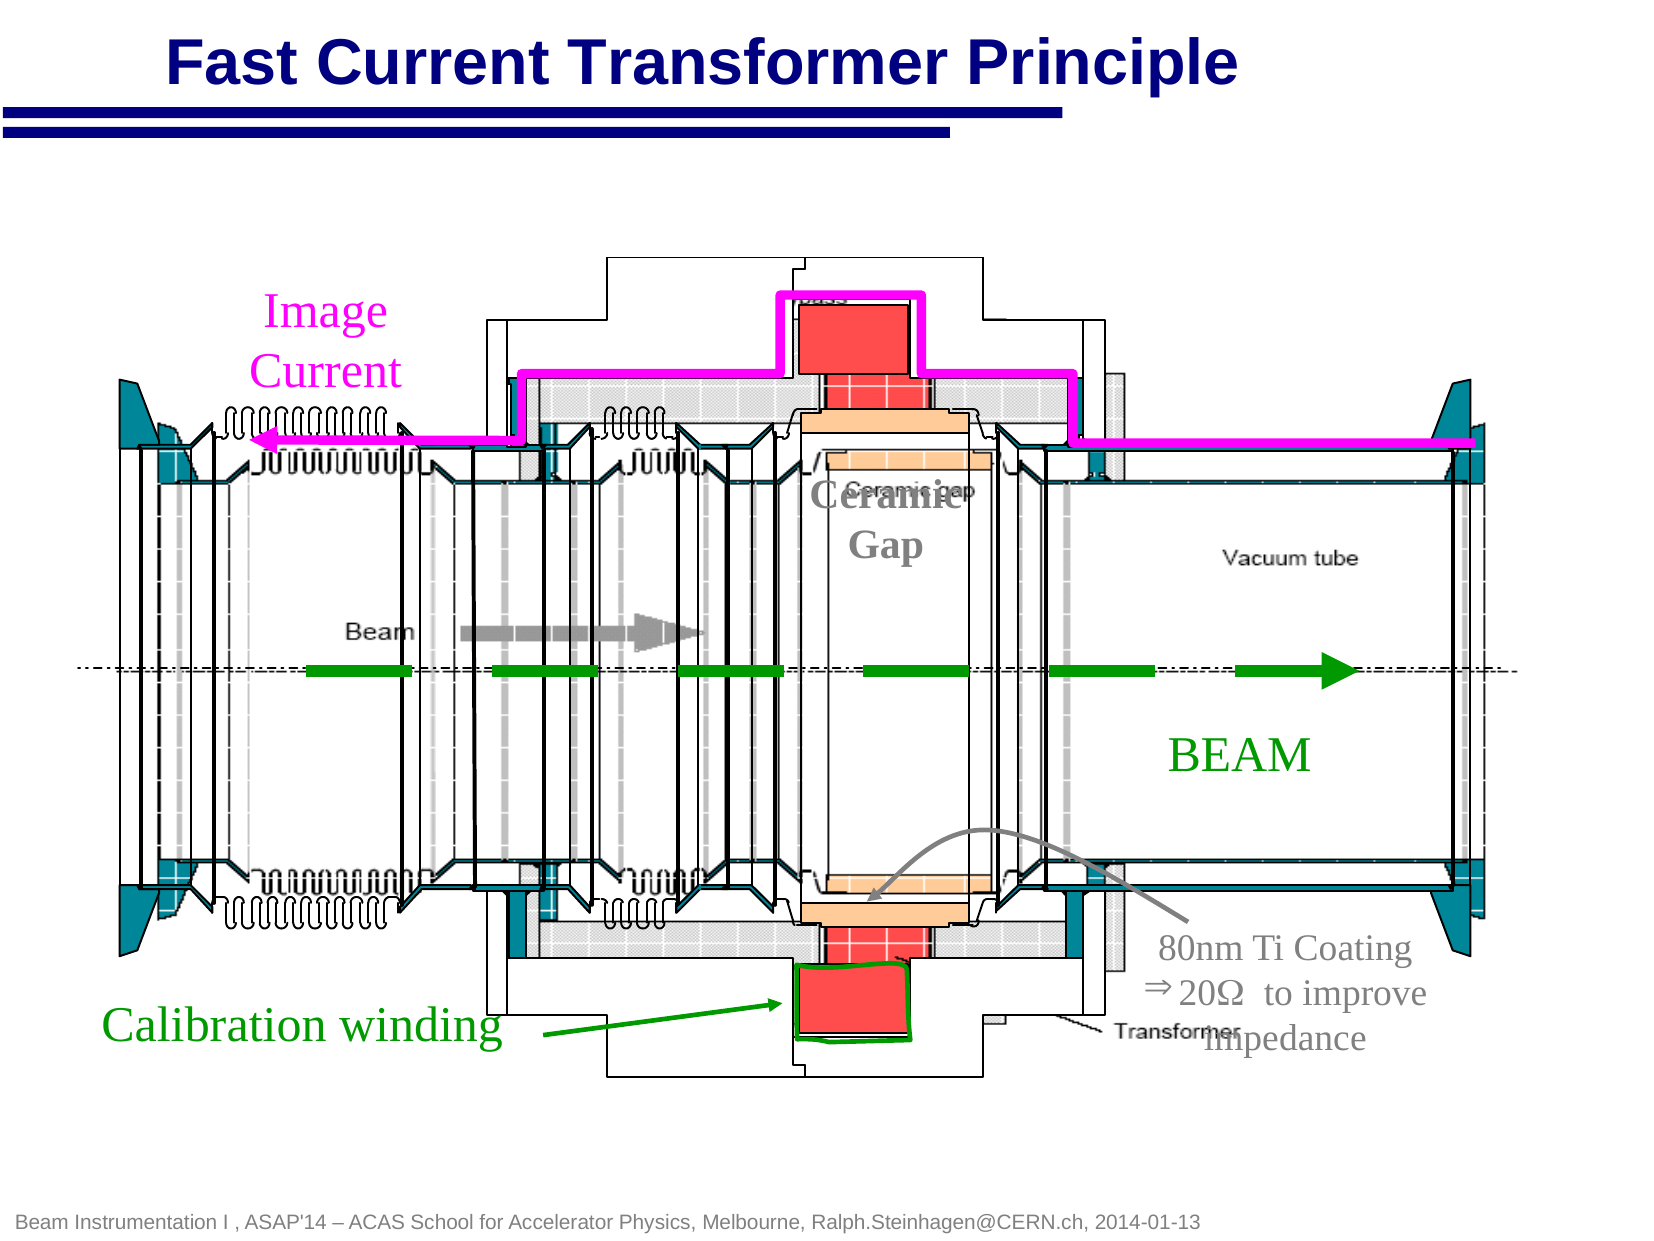

# Fast Current Transformer Principle
Image
Current
Ceramic Gap
80nm Ti Coating
20W to improve
impedance
BEAM
Calibration winding